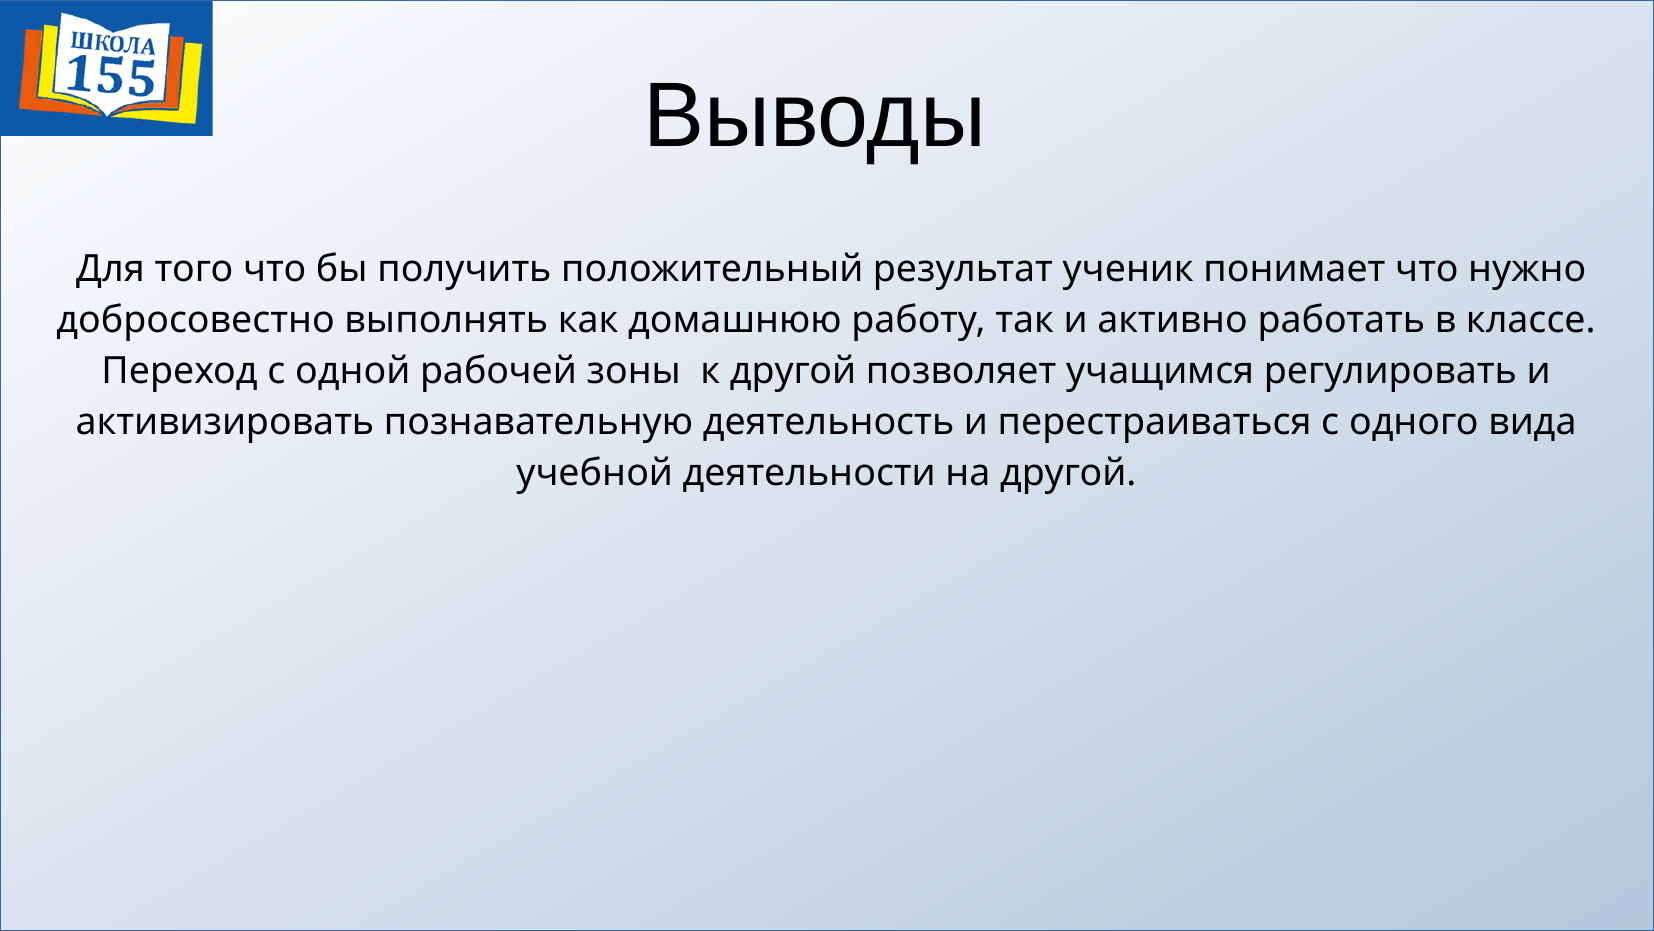

# Выводы
 Для того что бы получить положительный результат ученик понимает что нужно добросовестно выполнять как домашнюю работу, так и активно работать в классе.
Переход с одной рабочей зоны  к другой позволяет учащимся регулировать и активизировать познавательную деятельность и перестраиваться с одного вида учебной деятельности на другой.